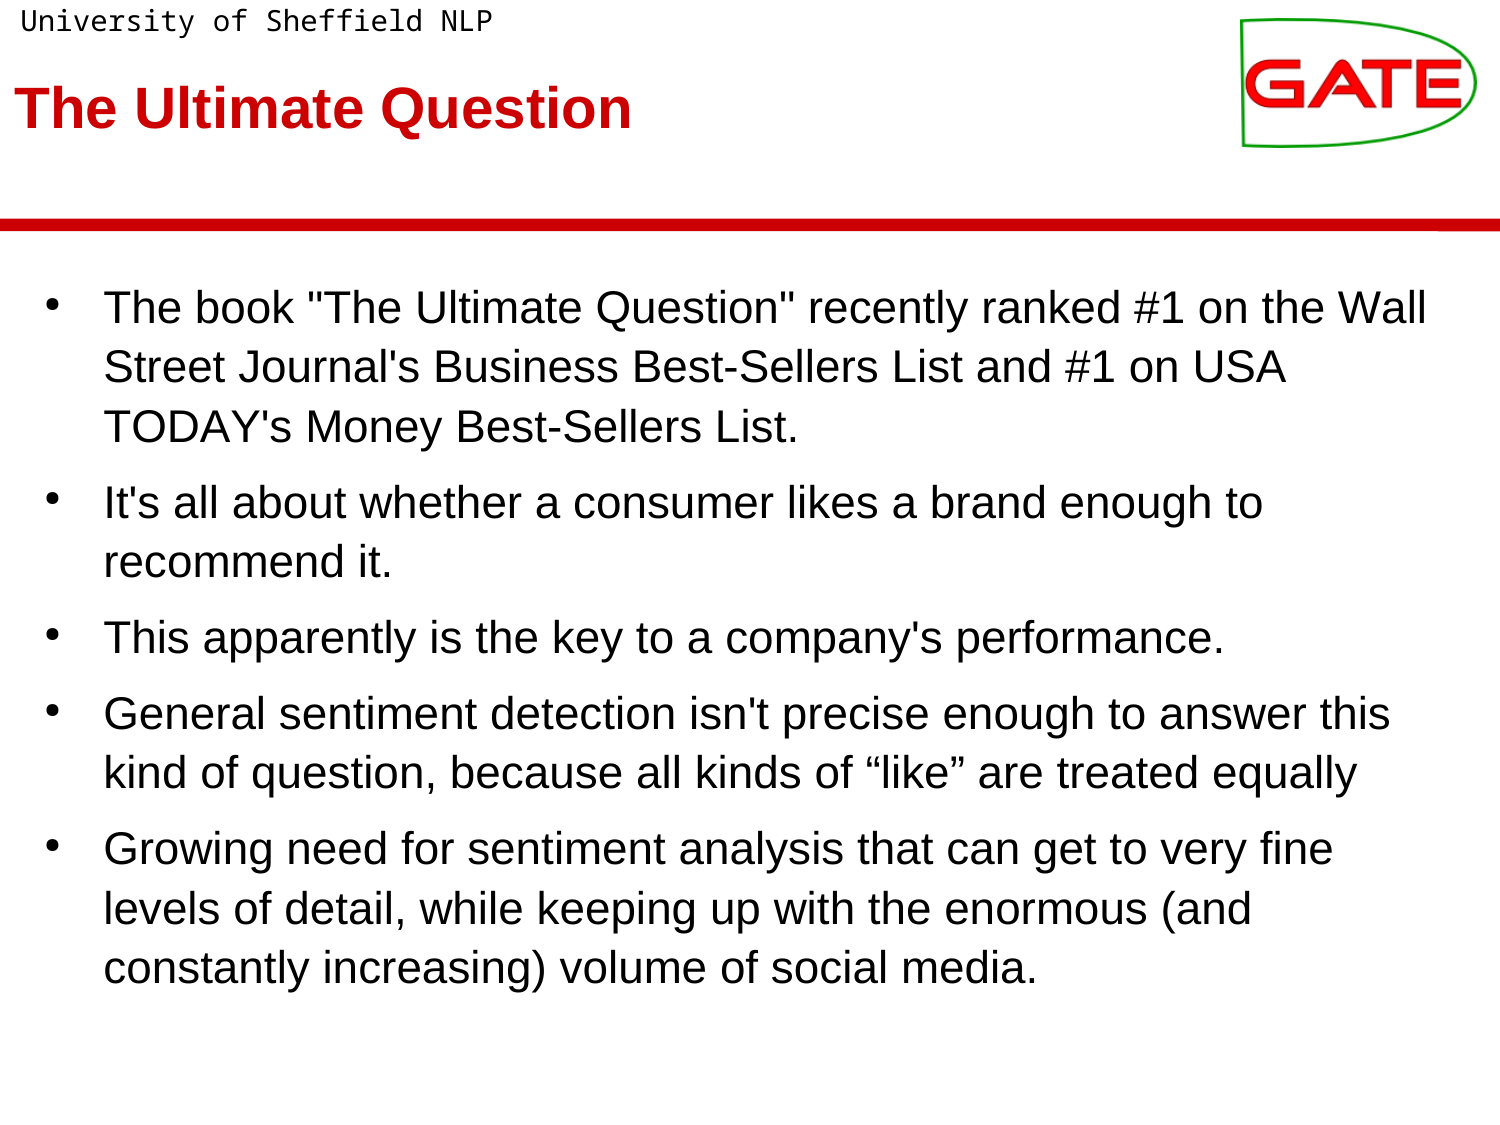

# The Ultimate Question
The book "The Ultimate Question" recently ranked #1 on the Wall Street Journal's Business Best-Sellers List and #1 on USA TODAY's Money Best-Sellers List.
It's all about whether a consumer likes a brand enough to recommend it.
This apparently is the key to a company's performance.
General sentiment detection isn't precise enough to answer this kind of question, because all kinds of “like” are treated equally
Growing need for sentiment analysis that can get to very fine levels of detail, while keeping up with the enormous (and constantly increasing) volume of social media.